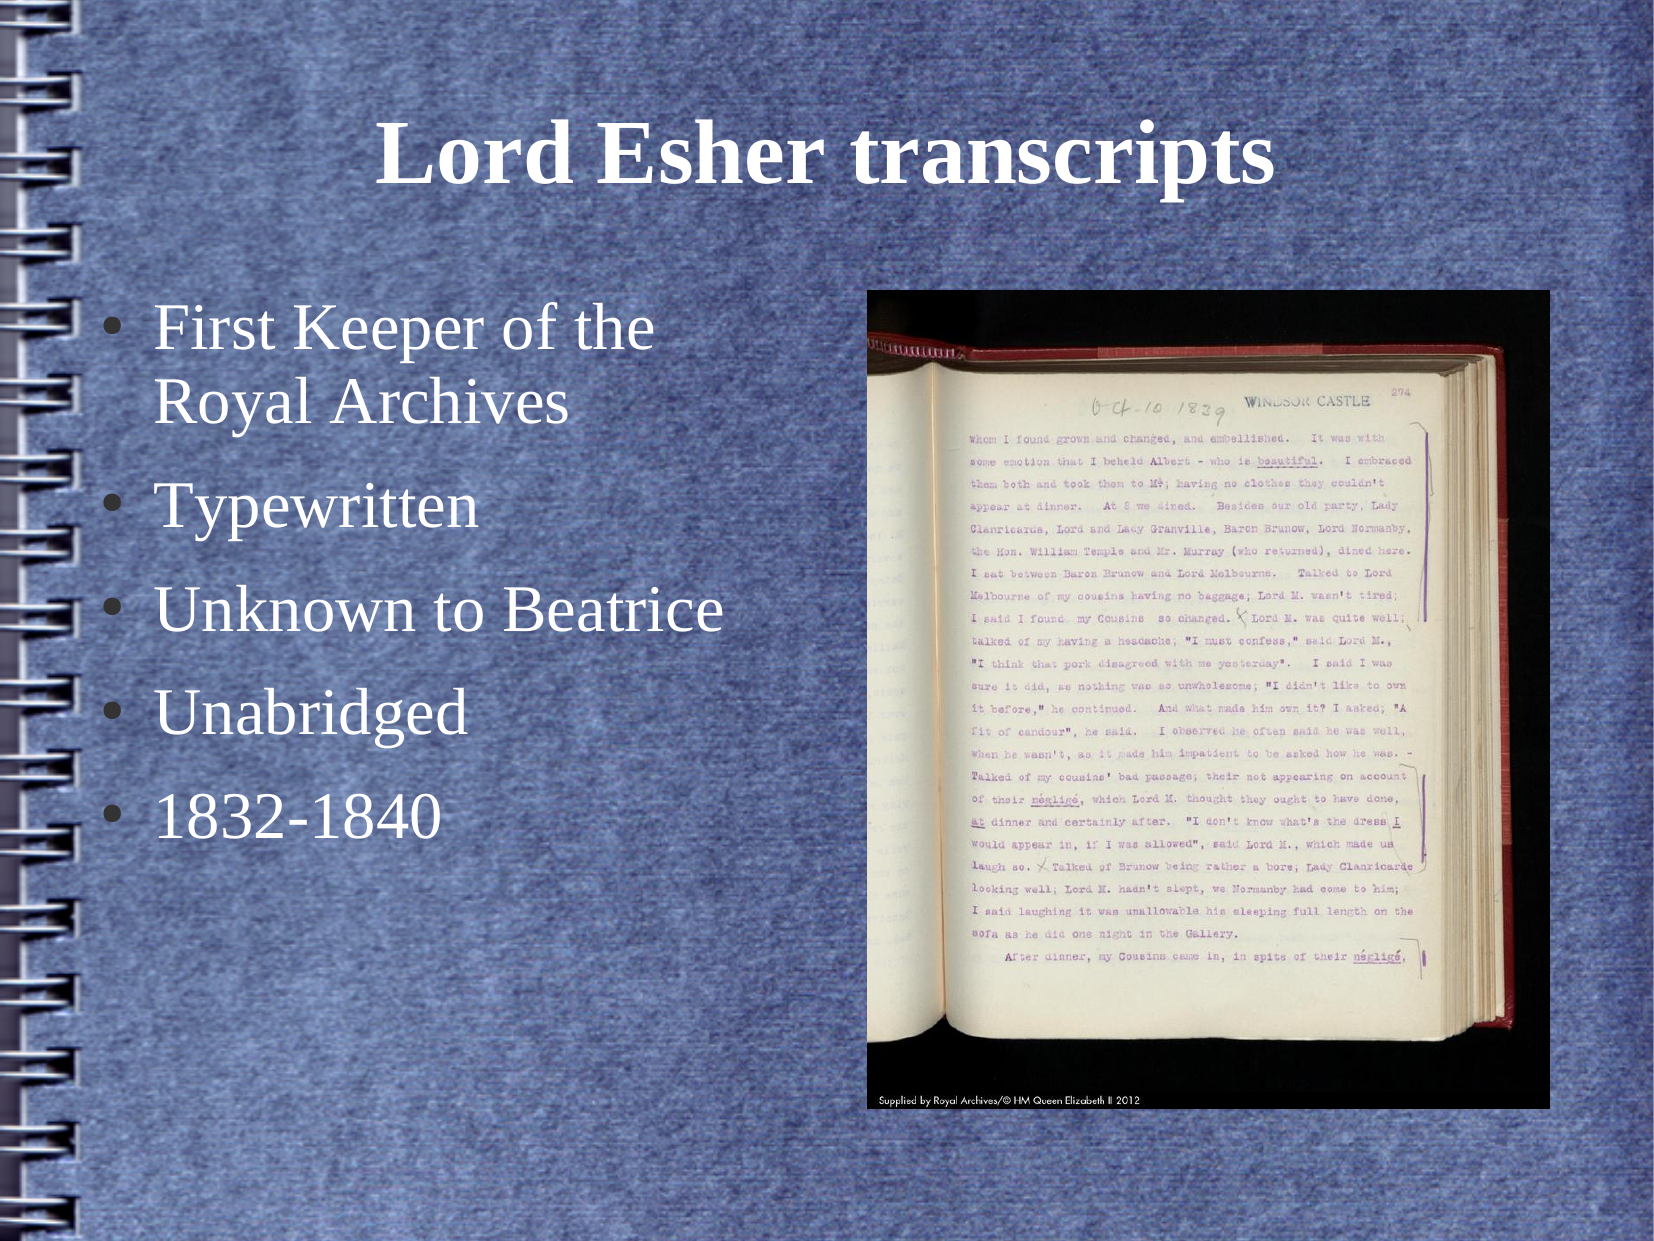

# Lord Esher transcripts
First Keeper of the Royal Archives
Typewritten
Unknown to Beatrice
Unabridged
1832-1840